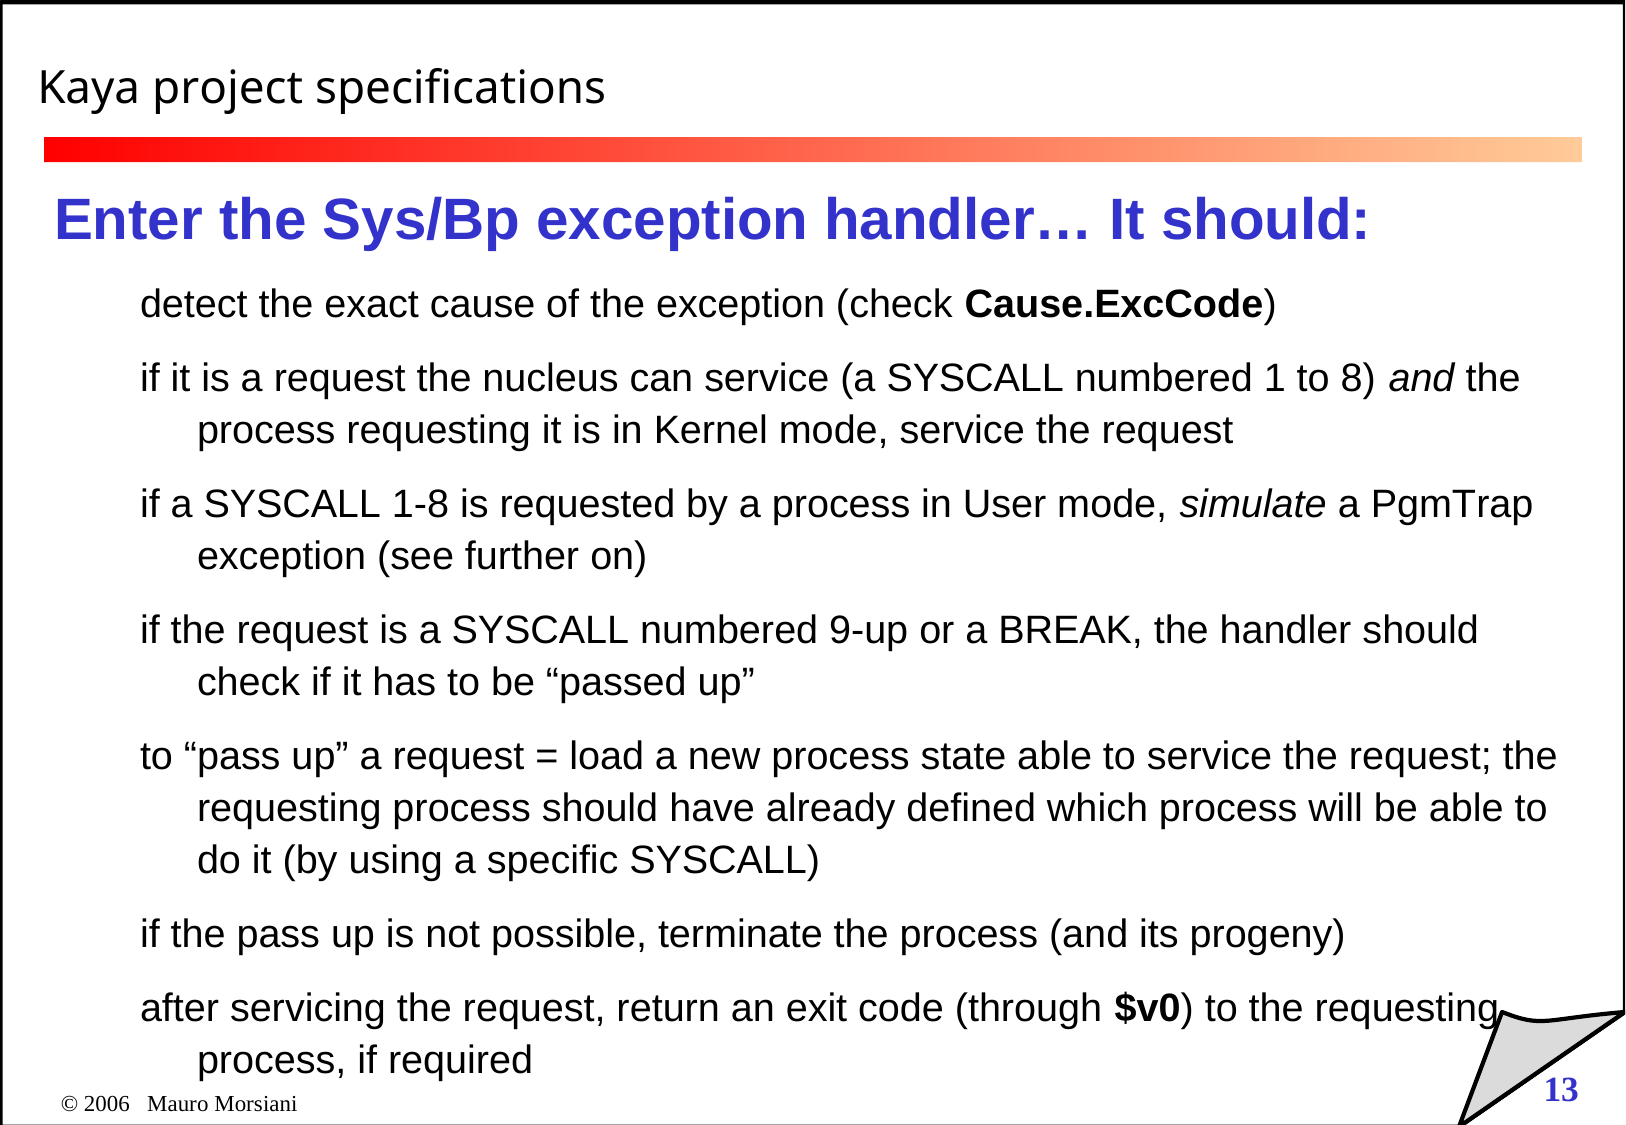

# Kaya project specifications
Enter the Sys/Bp exception handler… It should:
detect the exact cause of the exception (check Cause.ExcCode)
if it is a request the nucleus can service (a SYSCALL numbered 1 to 8) and the process requesting it is in Kernel mode, service the request
if a SYSCALL 1-8 is requested by a process in User mode, simulate a PgmTrap exception (see further on)
if the request is a SYSCALL numbered 9-up or a BREAK, the handler should check if it has to be “passed up”
to “pass up” a request = load a new process state able to service the request; the requesting process should have already defined which process will be able to do it (by using a specific SYSCALL)
if the pass up is not possible, terminate the process (and its progeny)
after servicing the request, return an exit code (through $v0) to the requesting process, if required